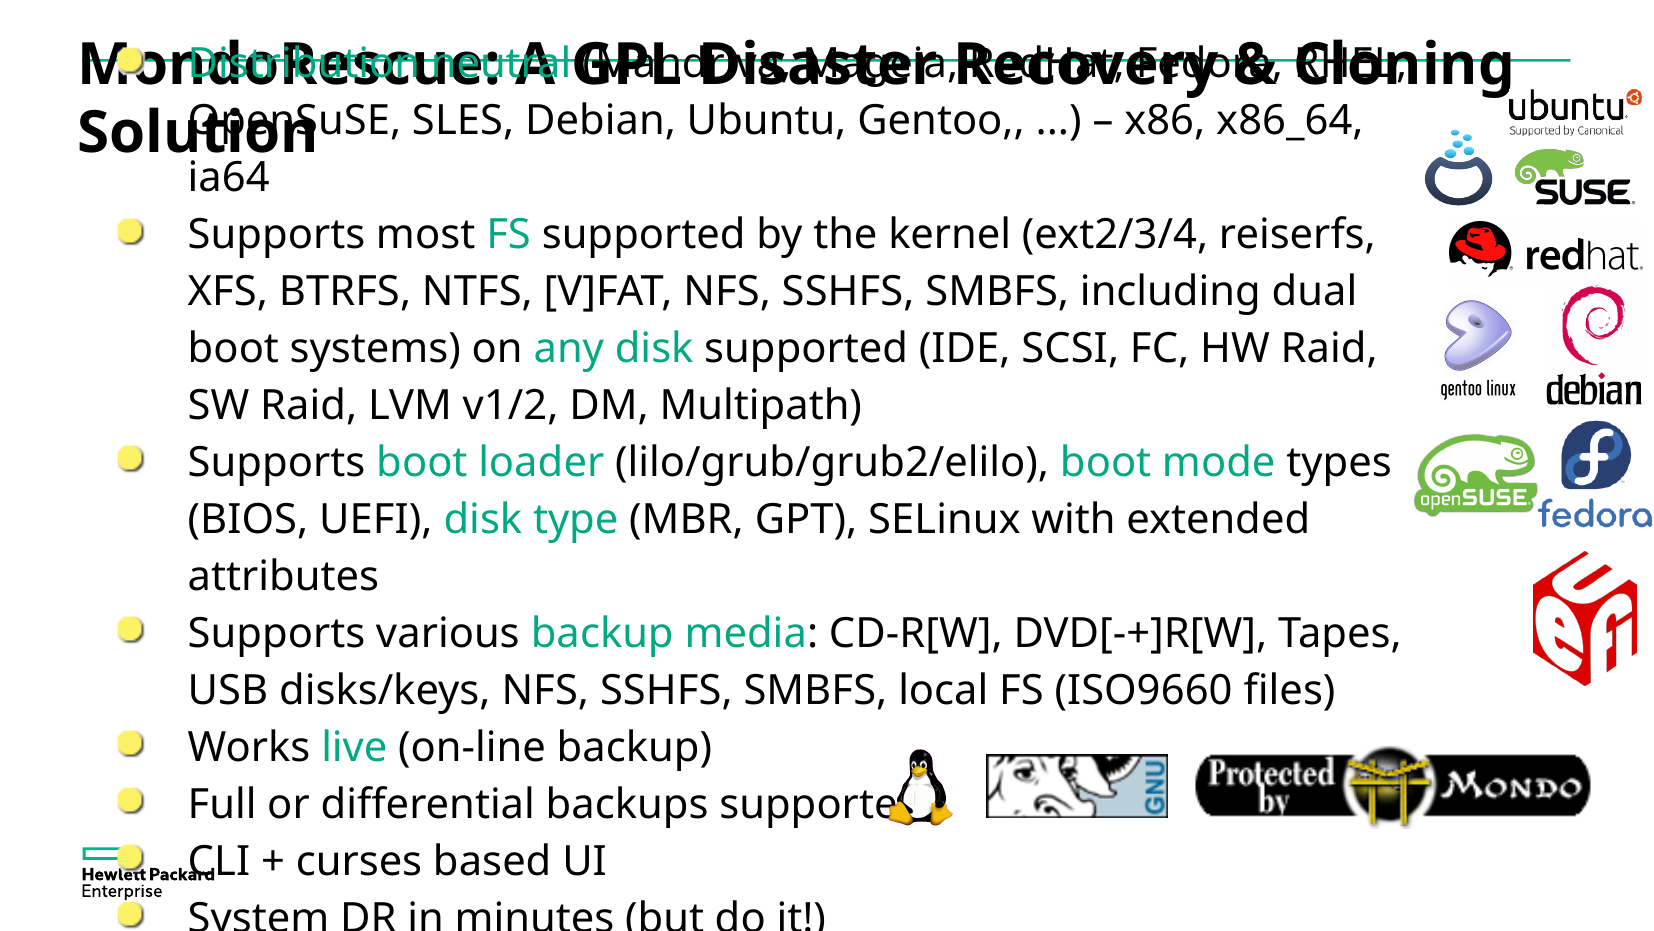

MondoRescue: A GPL Disaster Recovery & Cloning Solution
Distribution neutral (Mandriva, Mageia, RedHat, Fedora, RHEL, OpenSuSE, SLES, Debian, Ubuntu, Gentoo,, ...) – x86, x86_64, ia64
Supports most FS supported by the kernel (ext2/3/4, reiserfs, XFS, BTRFS, NTFS, [V]FAT, NFS, SSHFS, SMBFS, including dual boot systems) on any disk supported (IDE, SCSI, FC, HW Raid, SW Raid, LVM v1/2, DM, Multipath)
Supports boot loader (lilo/grub/grub2/elilo), boot mode types (BIOS, UEFI), disk type (MBR, GPT), SELinux with extended attributes
Supports various backup media: CD-R[W], DVD[-+]R[W], Tapes, USB disks/keys, NFS, SSHFS, SMBFS, local FS (ISO9660 files)
Works live (on-line backup)
Full or differential backups supported
CLI + curses based UI
System DR in minutes (but do it!)
Goal of the current presentation !